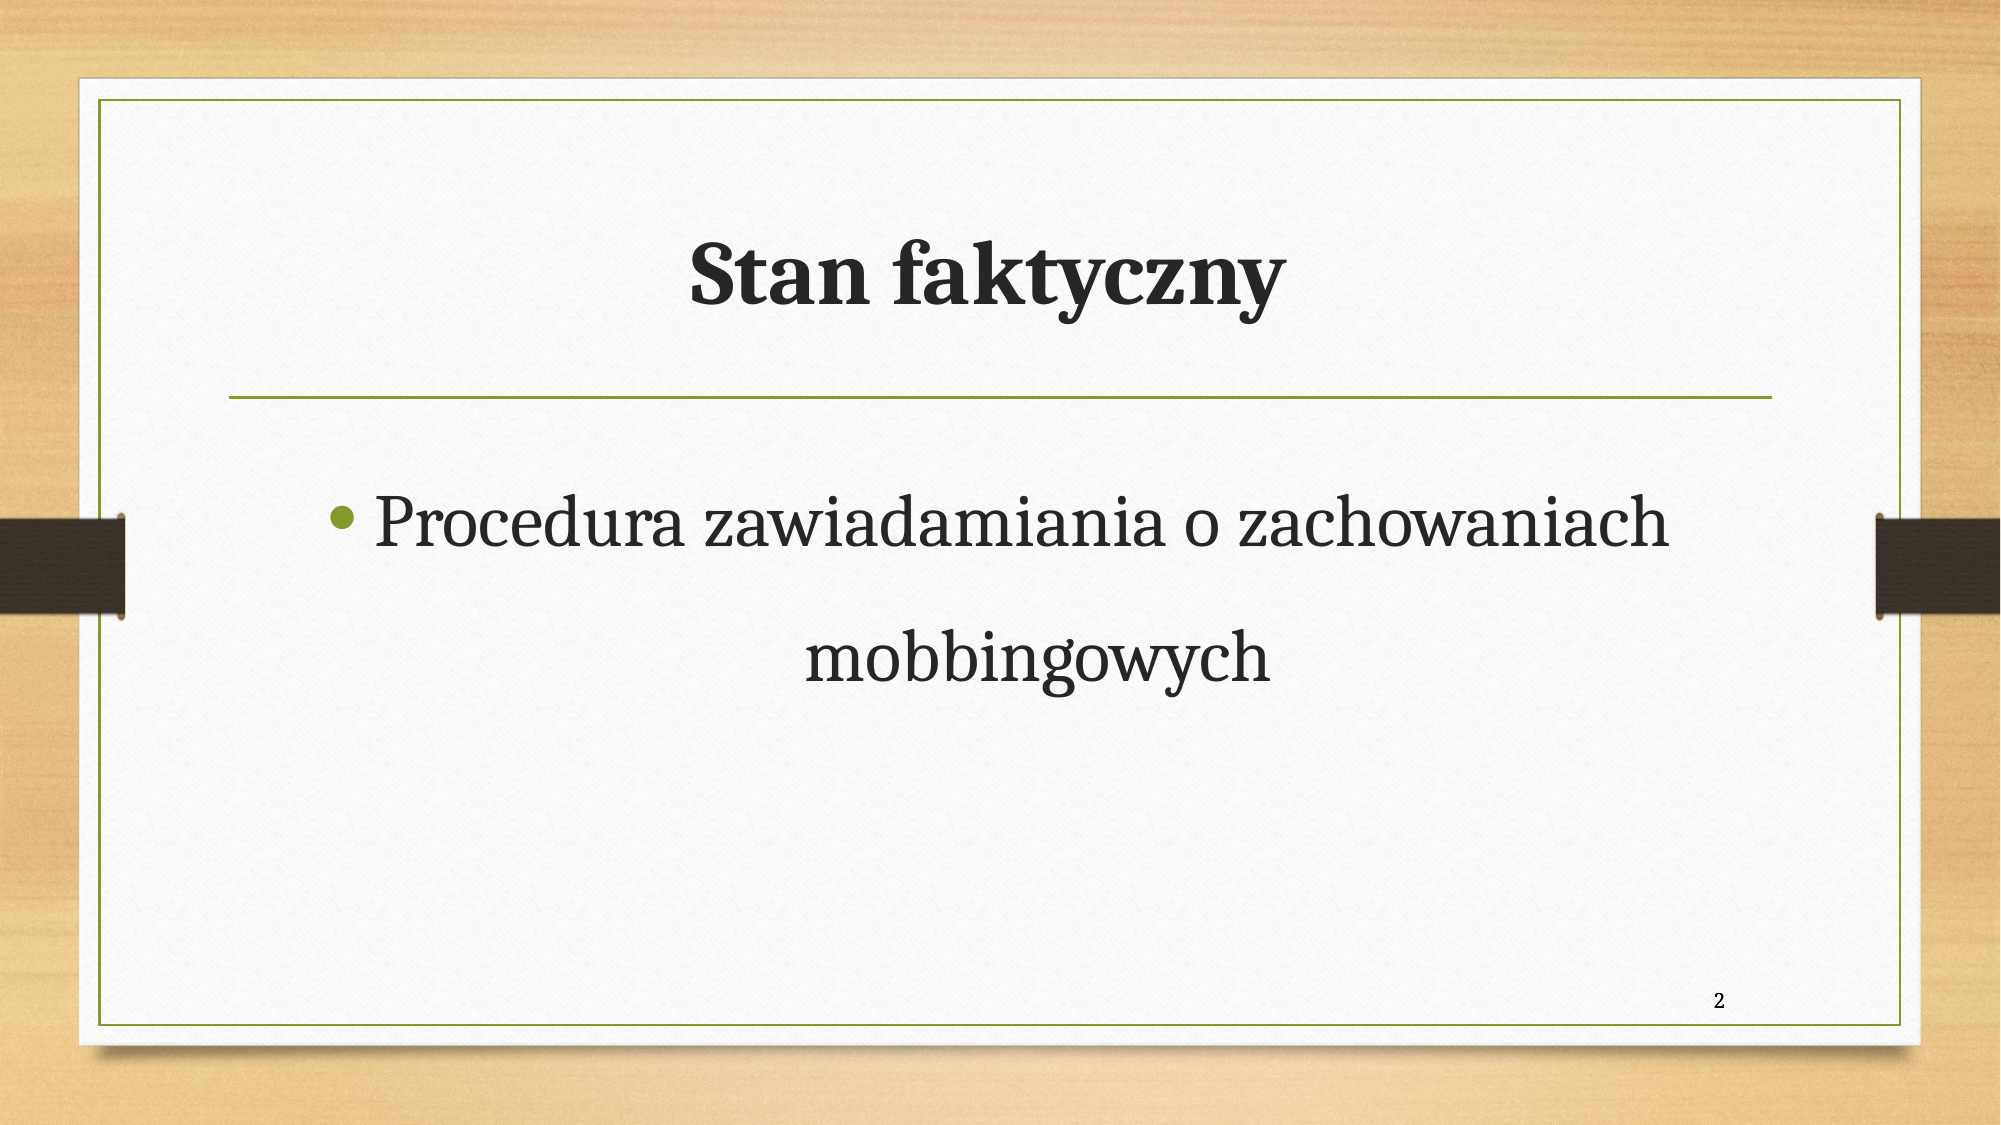

# Stan faktyczny
Procedura zawiadamiania o zachowaniach mobbingowych